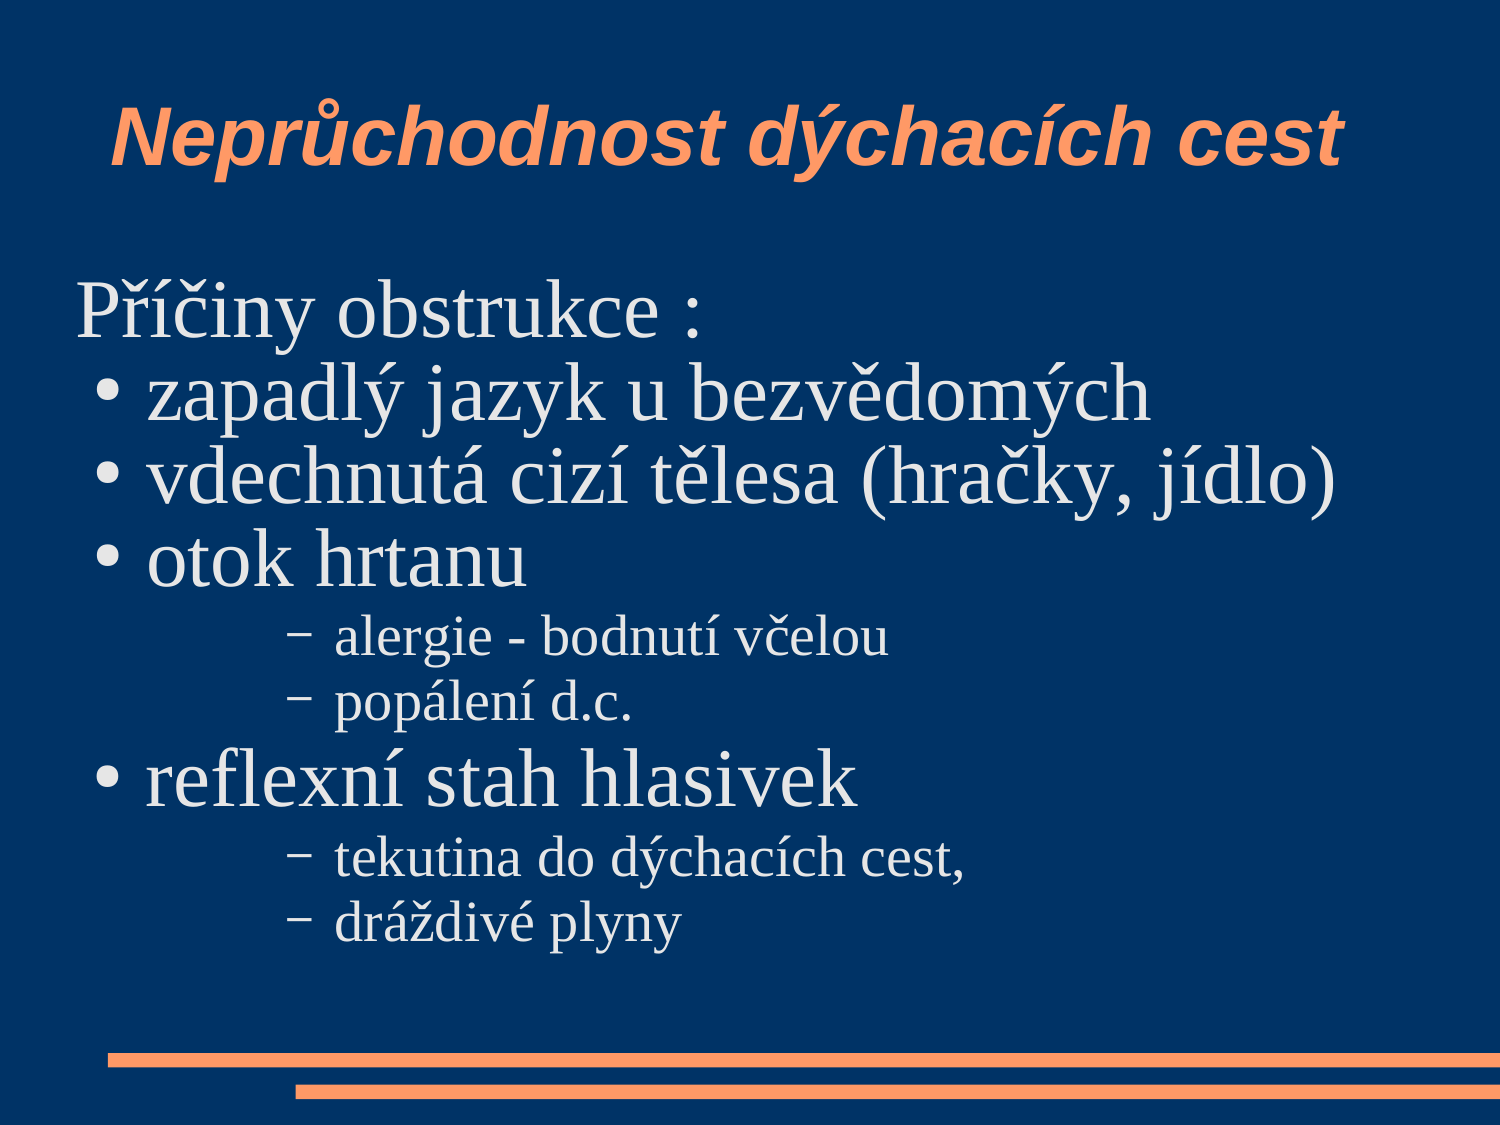

# Neprůchodnost dýchacích cest
Příčiny obstrukce :
zapadlý jazyk u bezvědomých
vdechnutá cizí tělesa (hračky, jídlo)
otok hrtanu
alergie - bodnutí včelou
popálení d.c.
reflexní stah hlasivek
tekutina do dýchacích cest,
dráždivé plyny